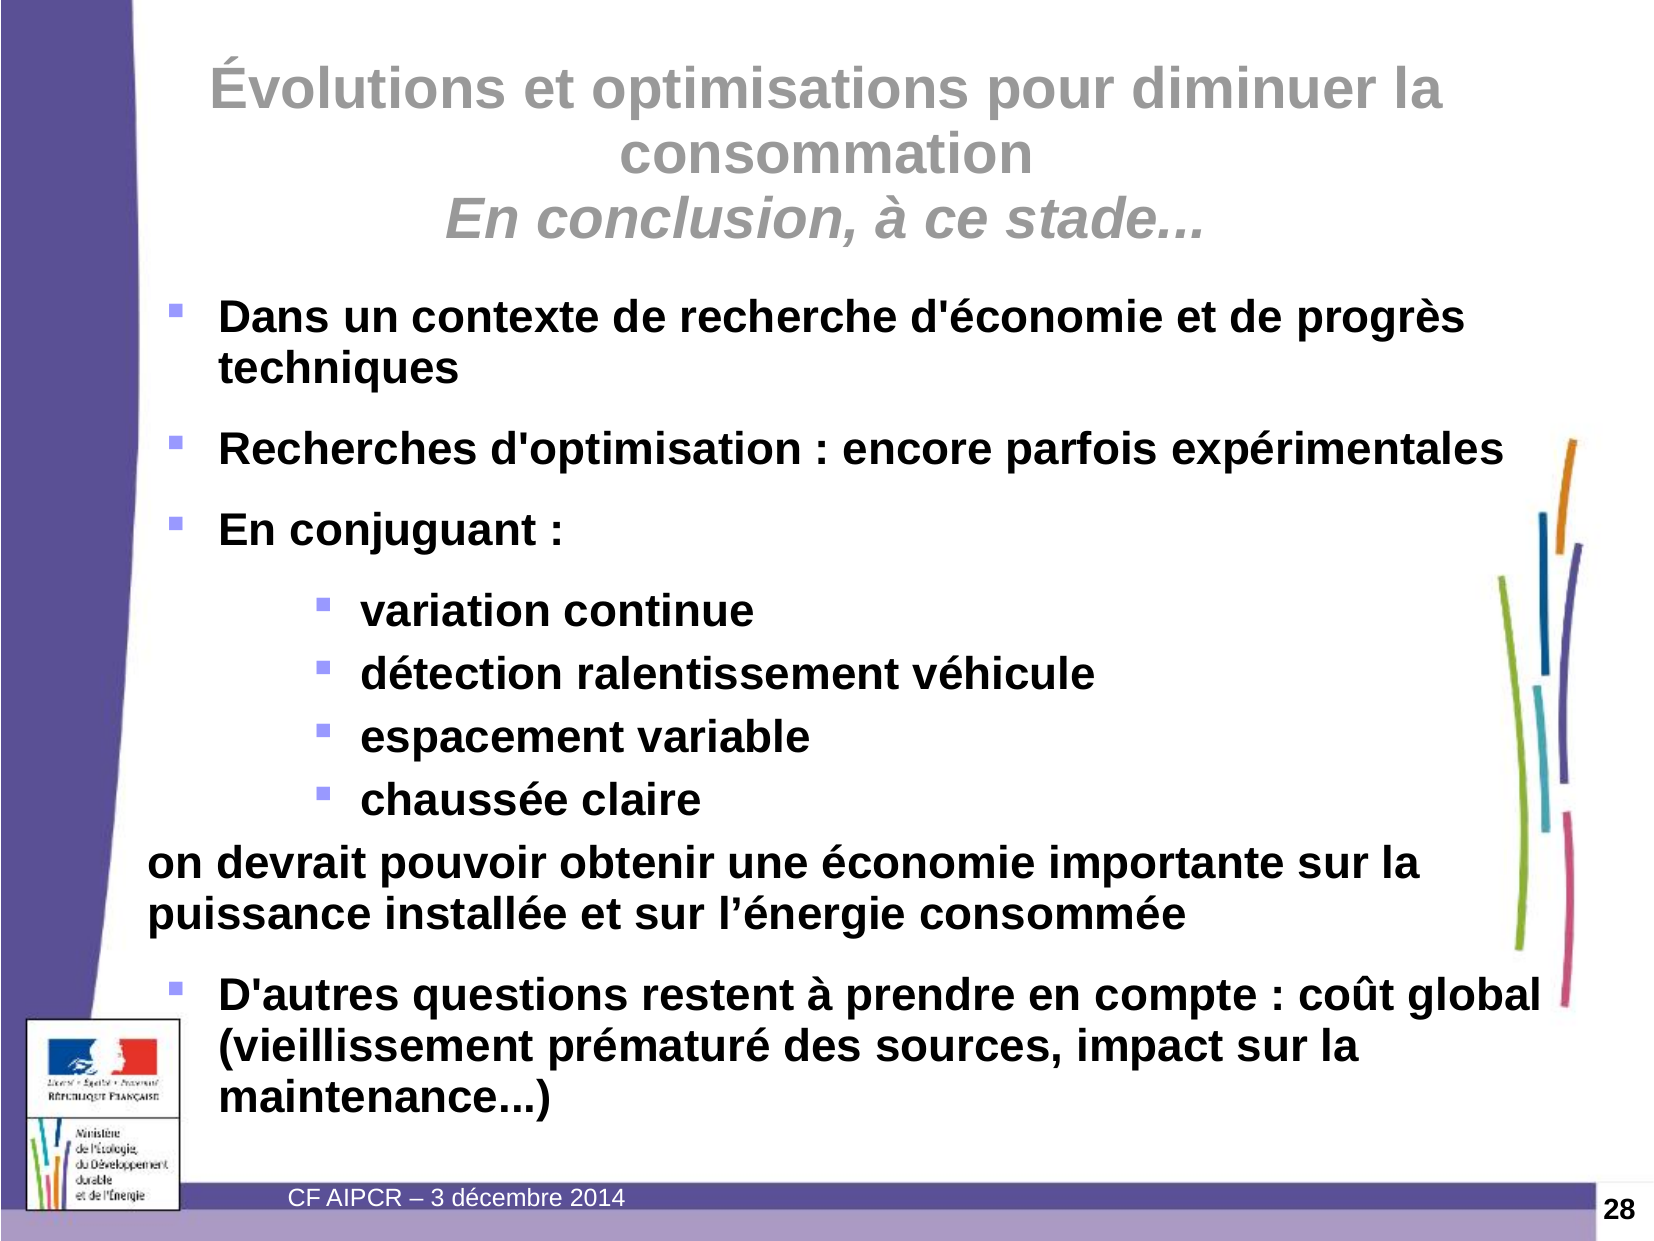

# Évolutions et optimisations pour diminuer la consommation En conclusion, à ce stade...
Dans un contexte de recherche d'économie et de progrès techniques
Recherches d'optimisation : encore parfois expérimentales
En conjuguant :
variation continue
détection ralentissement véhicule
espacement variable
chaussée claire
on devrait pouvoir obtenir une économie importante sur la puissance installée et sur l’énergie consommée
D'autres questions restent à prendre en compte : coût global (vieillissement prématuré des sources, impact sur la maintenance...)
nom du document
28